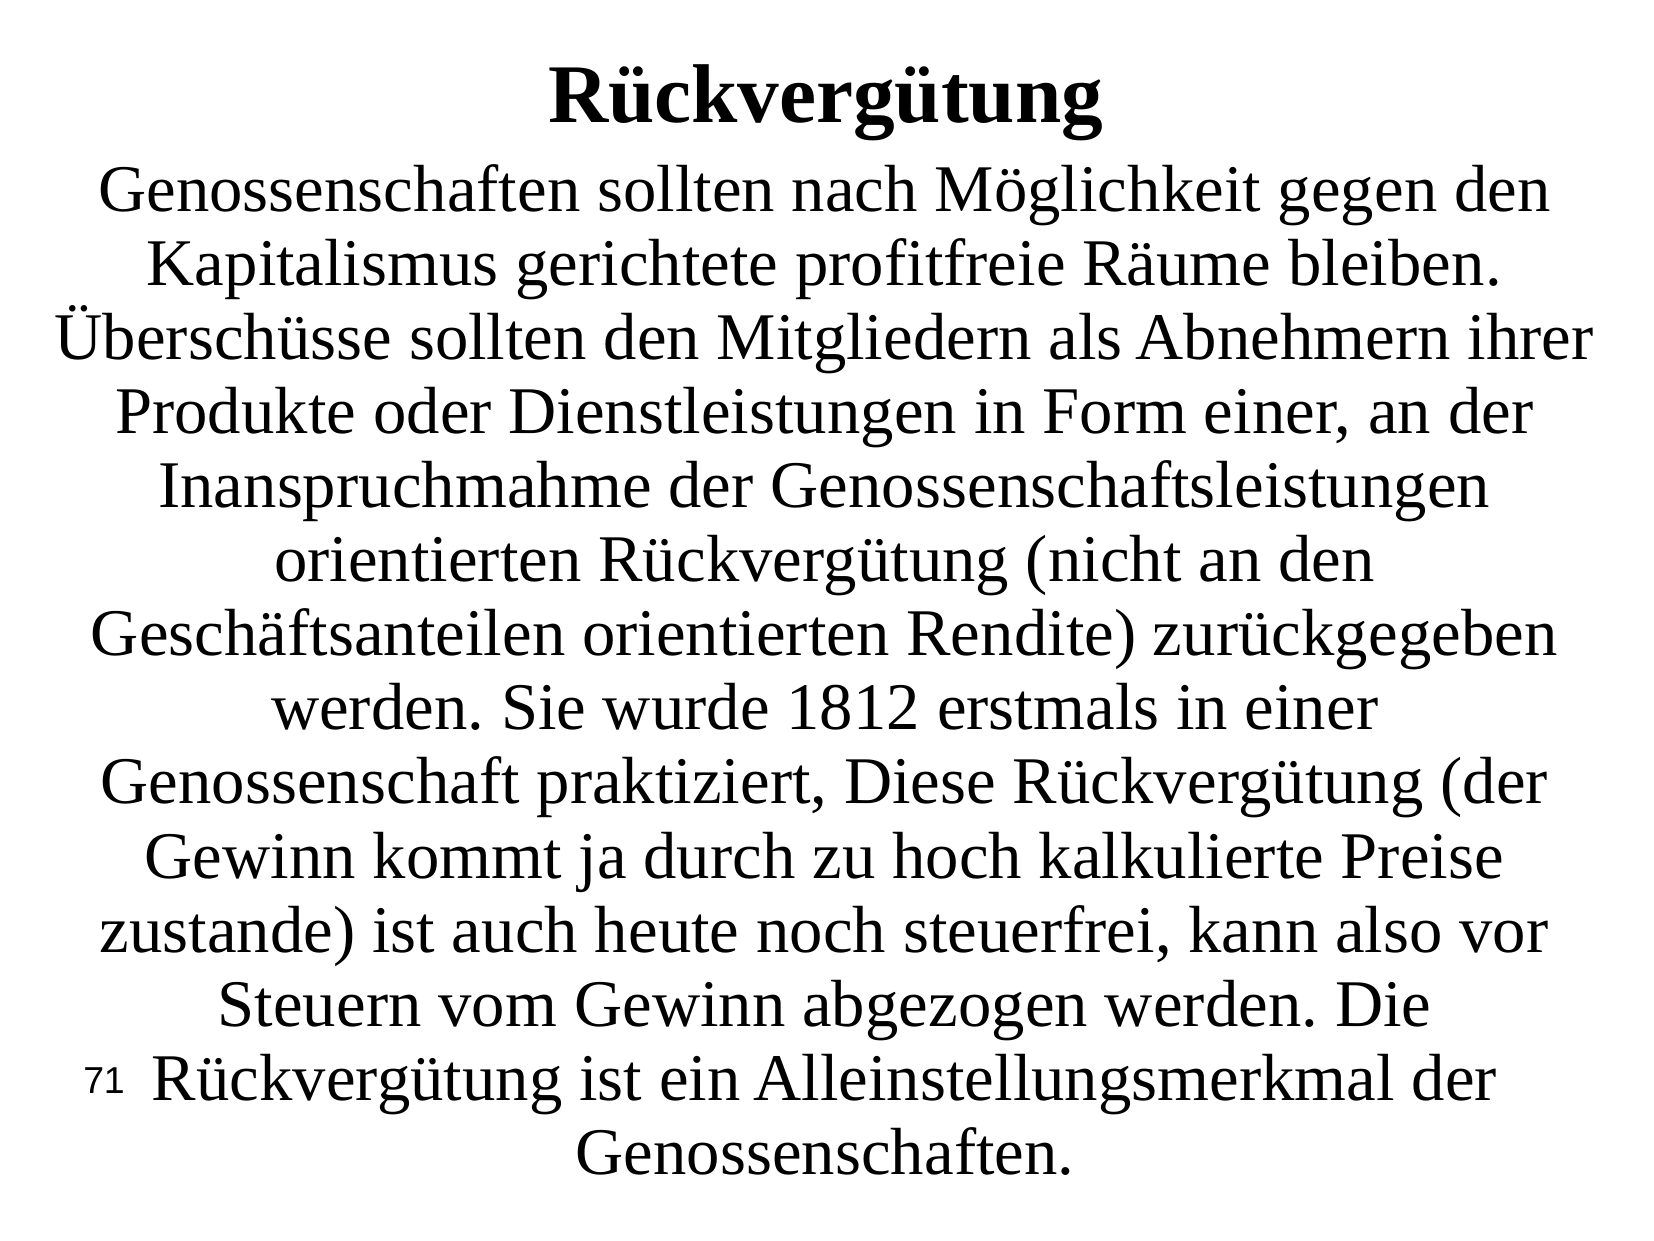

Rückvergütung
Genossenschaften sollten nach Möglichkeit gegen den Kapitalismus gerichtete profitfreie Räume bleiben. Überschüsse sollten den Mitgliedern als Abnehmern ihrer Produkte oder Dienstleistungen in Form einer, an der Inanspruchmahme der Genossenschaftsleistungen orientierten Rückvergütung (nicht an den Geschäftsanteilen orientierten Rendite) zurückgegeben werden. Sie wurde 1812 erstmals in einer Genossenschaft praktiziert, Diese Rückvergütung (der Gewinn kommt ja durch zu hoch kalkulierte Preise zustande) ist auch heute noch steuerfrei, kann also vor Steuern vom Gewinn abgezogen werden. Die Rückvergütung ist ein Alleinstellungsmerkmal der Genossenschaften.